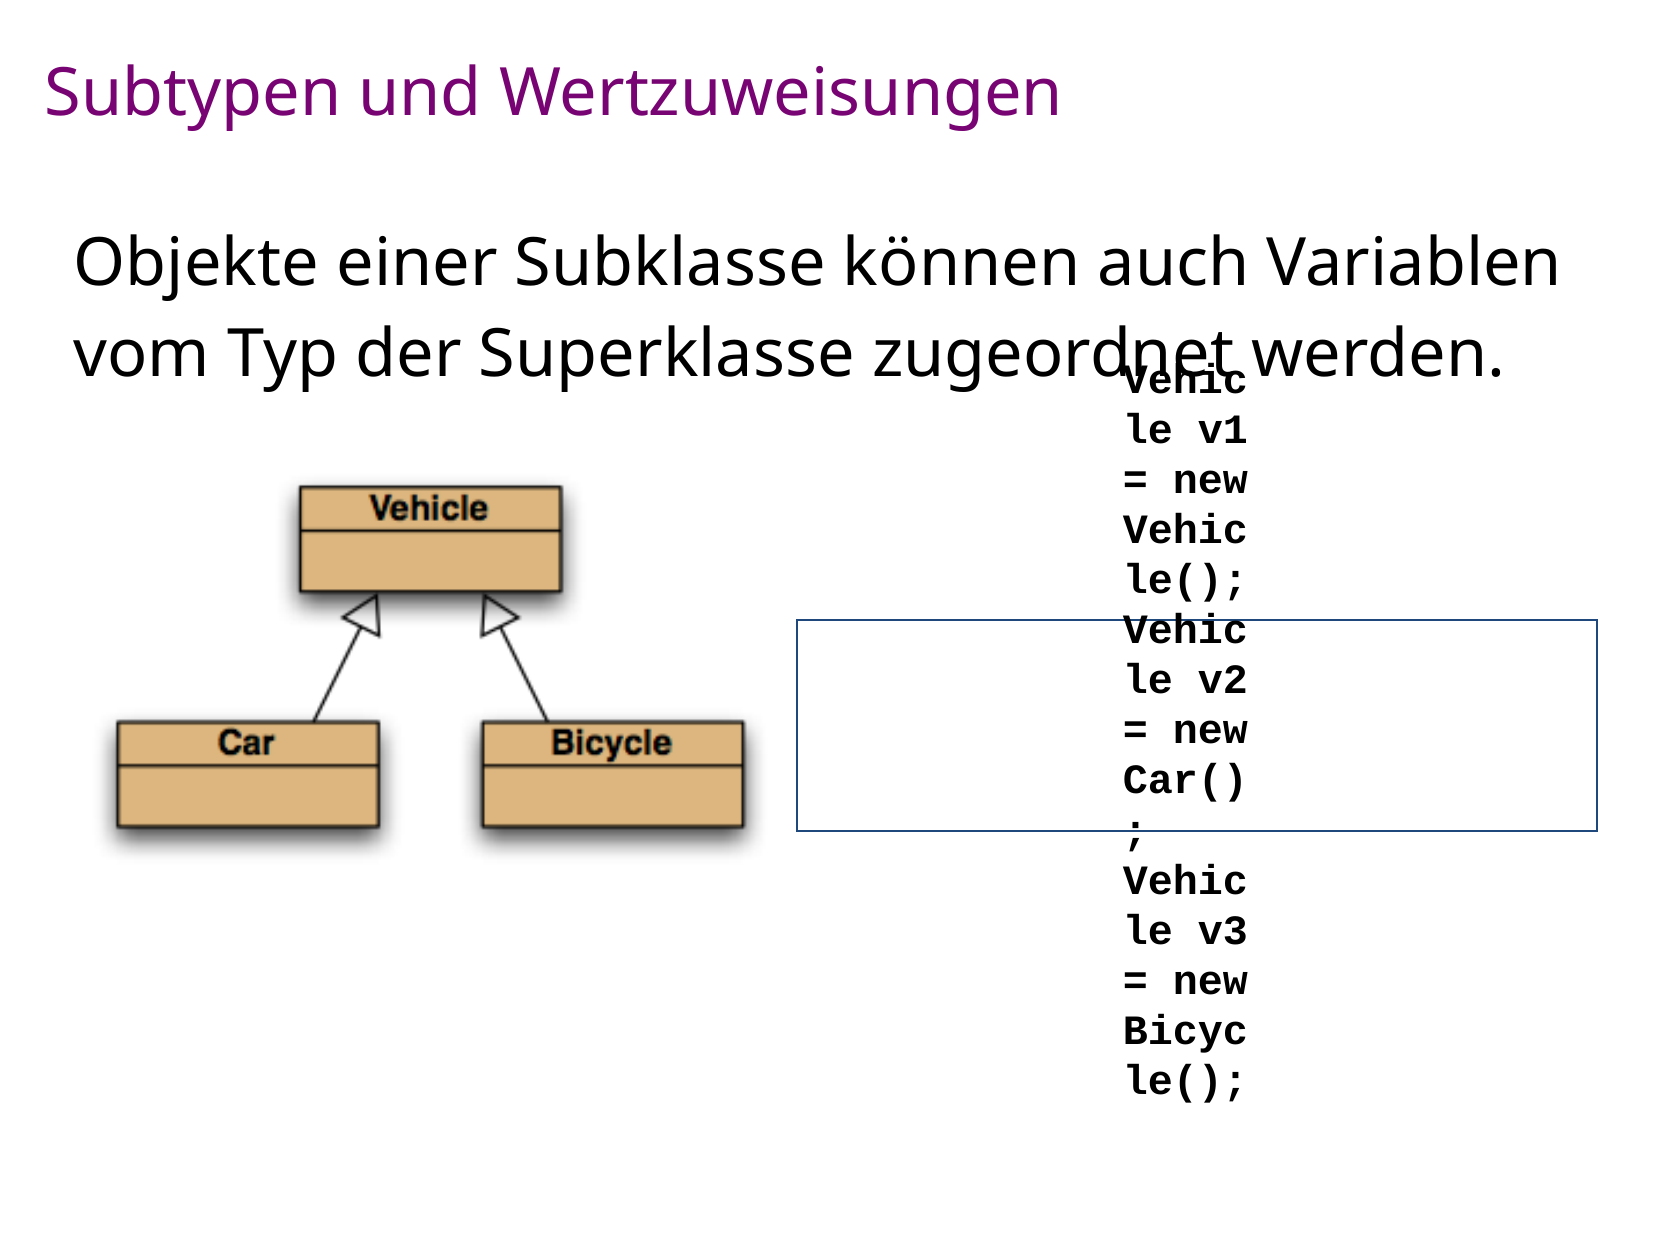

# Subtypen und Wertzuweisungen
Objekte einer Subklasse können auch Variablen vom Typ der Superklasse zugeordnet werden.
Vehicle v1 = new Vehicle();
Vehicle v2 = new Car();
Vehicle v3 = new Bicycle();